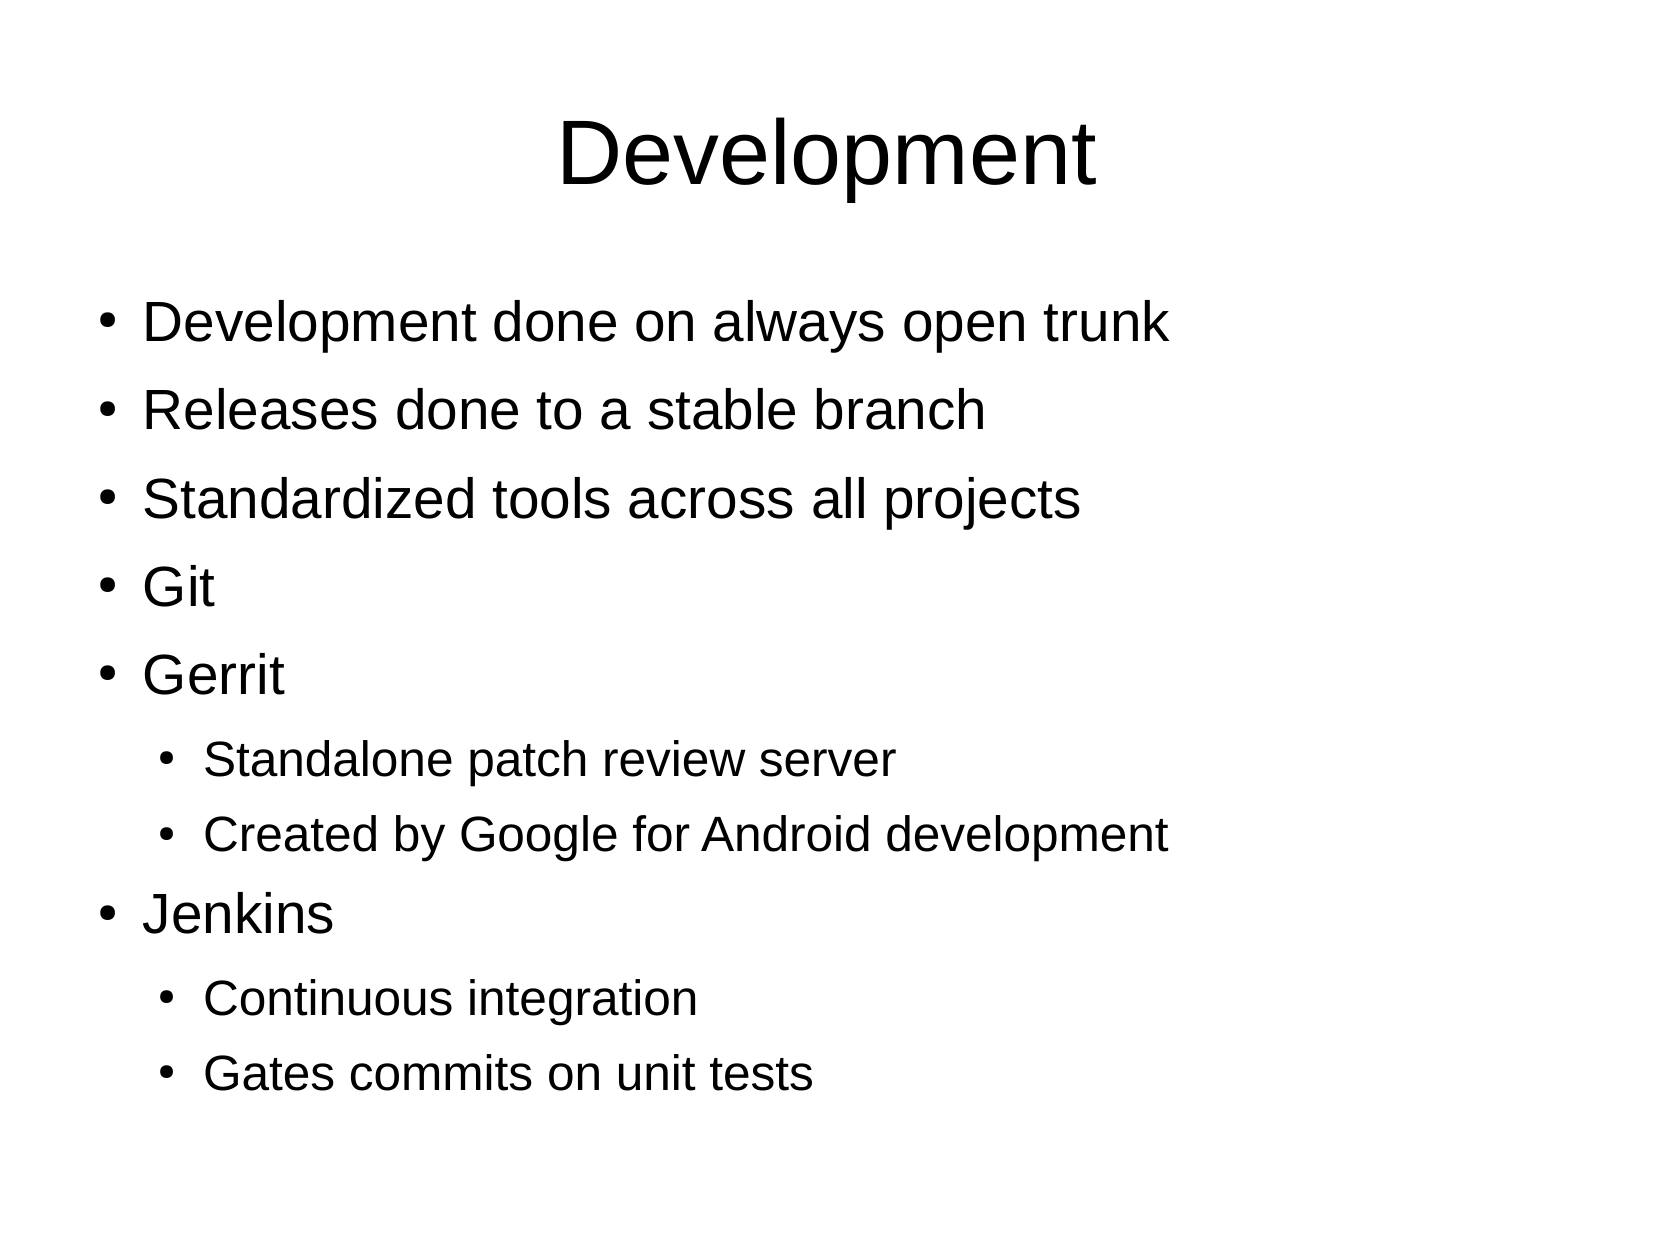

# Development
Development done on always open trunk
Releases done to a stable branch
Standardized tools across all projects
Git
Gerrit
Standalone patch review server
Created by Google for Android development
Jenkins
Continuous integration
Gates commits on unit tests